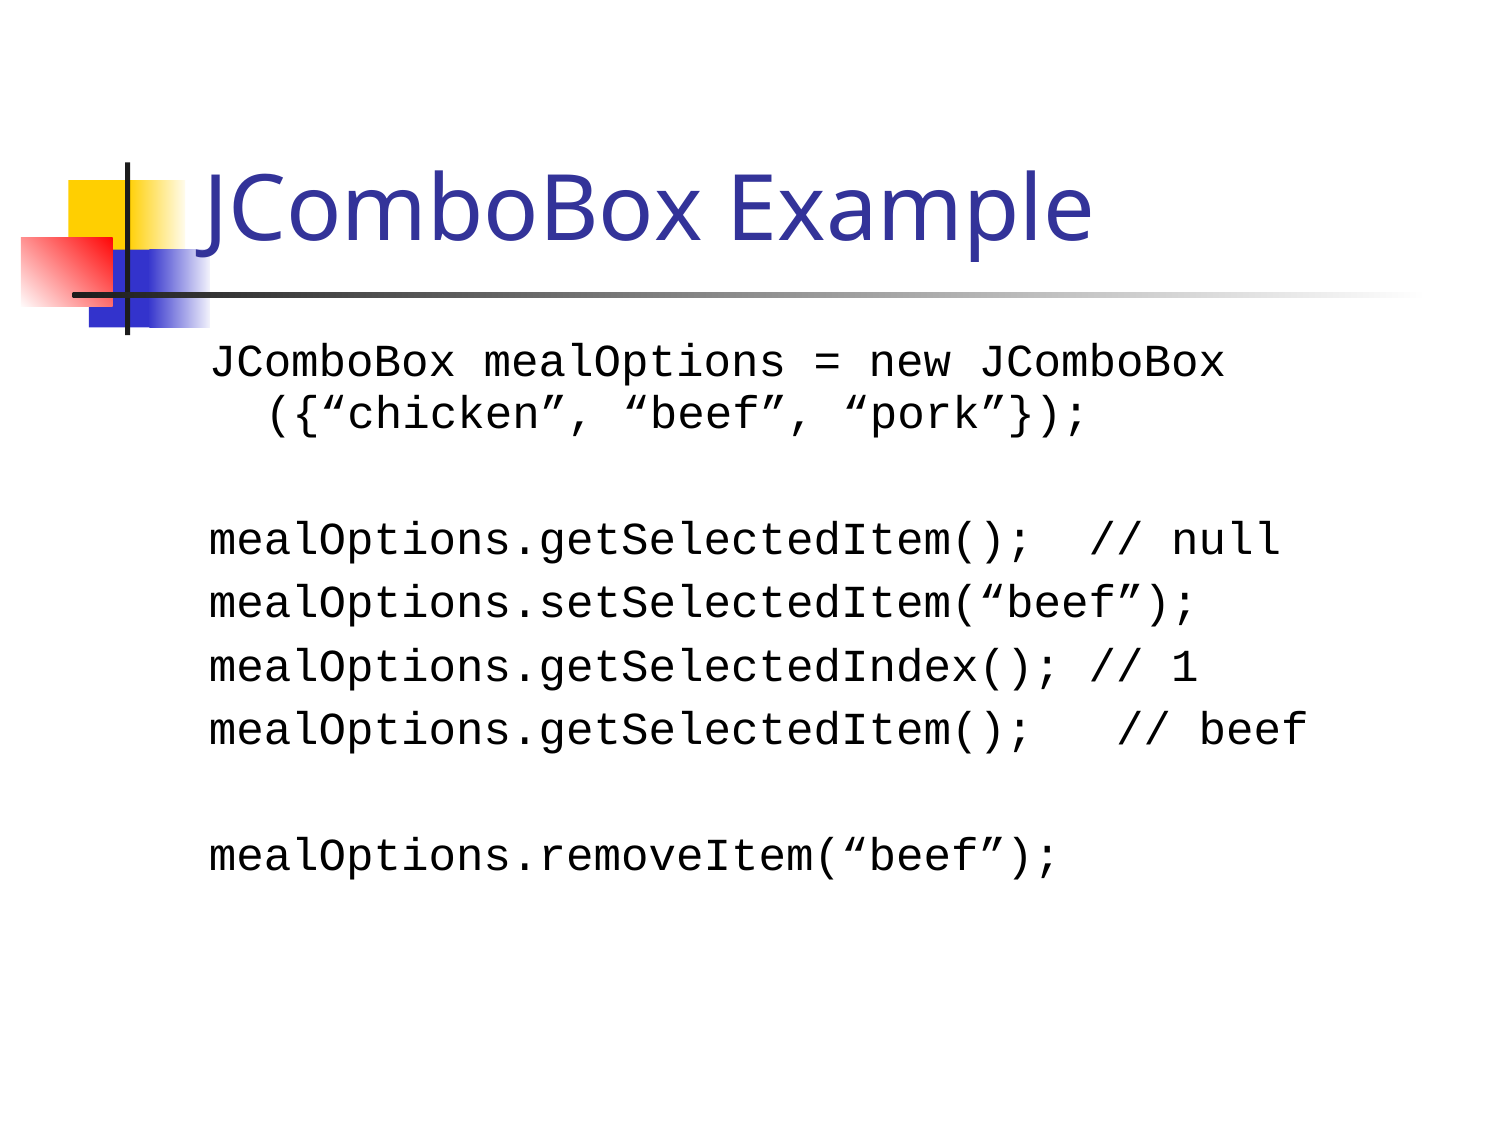

# JComboBox Example
JComboBox mealOptions = new JComboBox ({“chicken”, “beef”, “pork”});
mealOptions.getSelectedItem(); // null
mealOptions.setSelectedItem(“beef”);
mealOptions.getSelectedIndex(); // 1
mealOptions.getSelectedItem(); // beef
mealOptions.removeItem(“beef”);